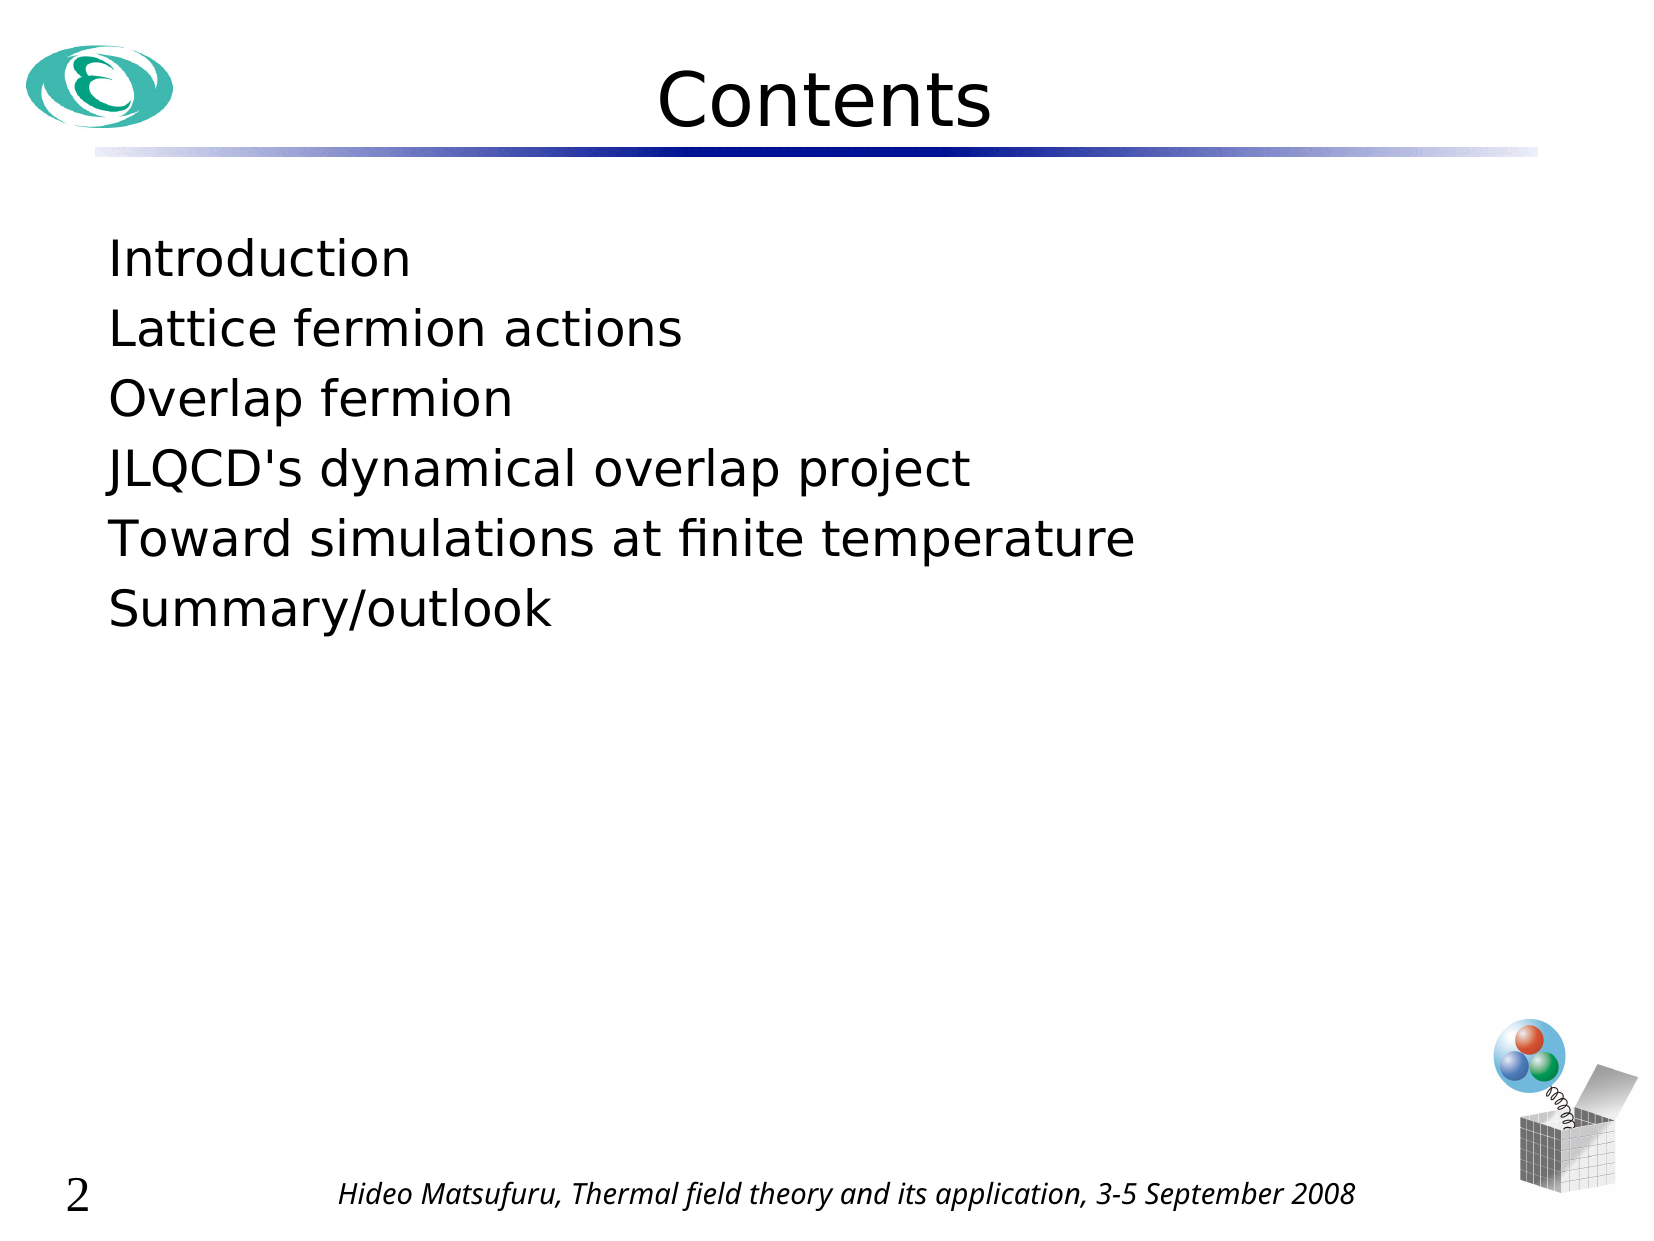

# Contents
Introduction
Lattice fermion actions
Overlap fermion
JLQCD's dynamical overlap project
Toward simulations at finite temperature
Summary/outlook